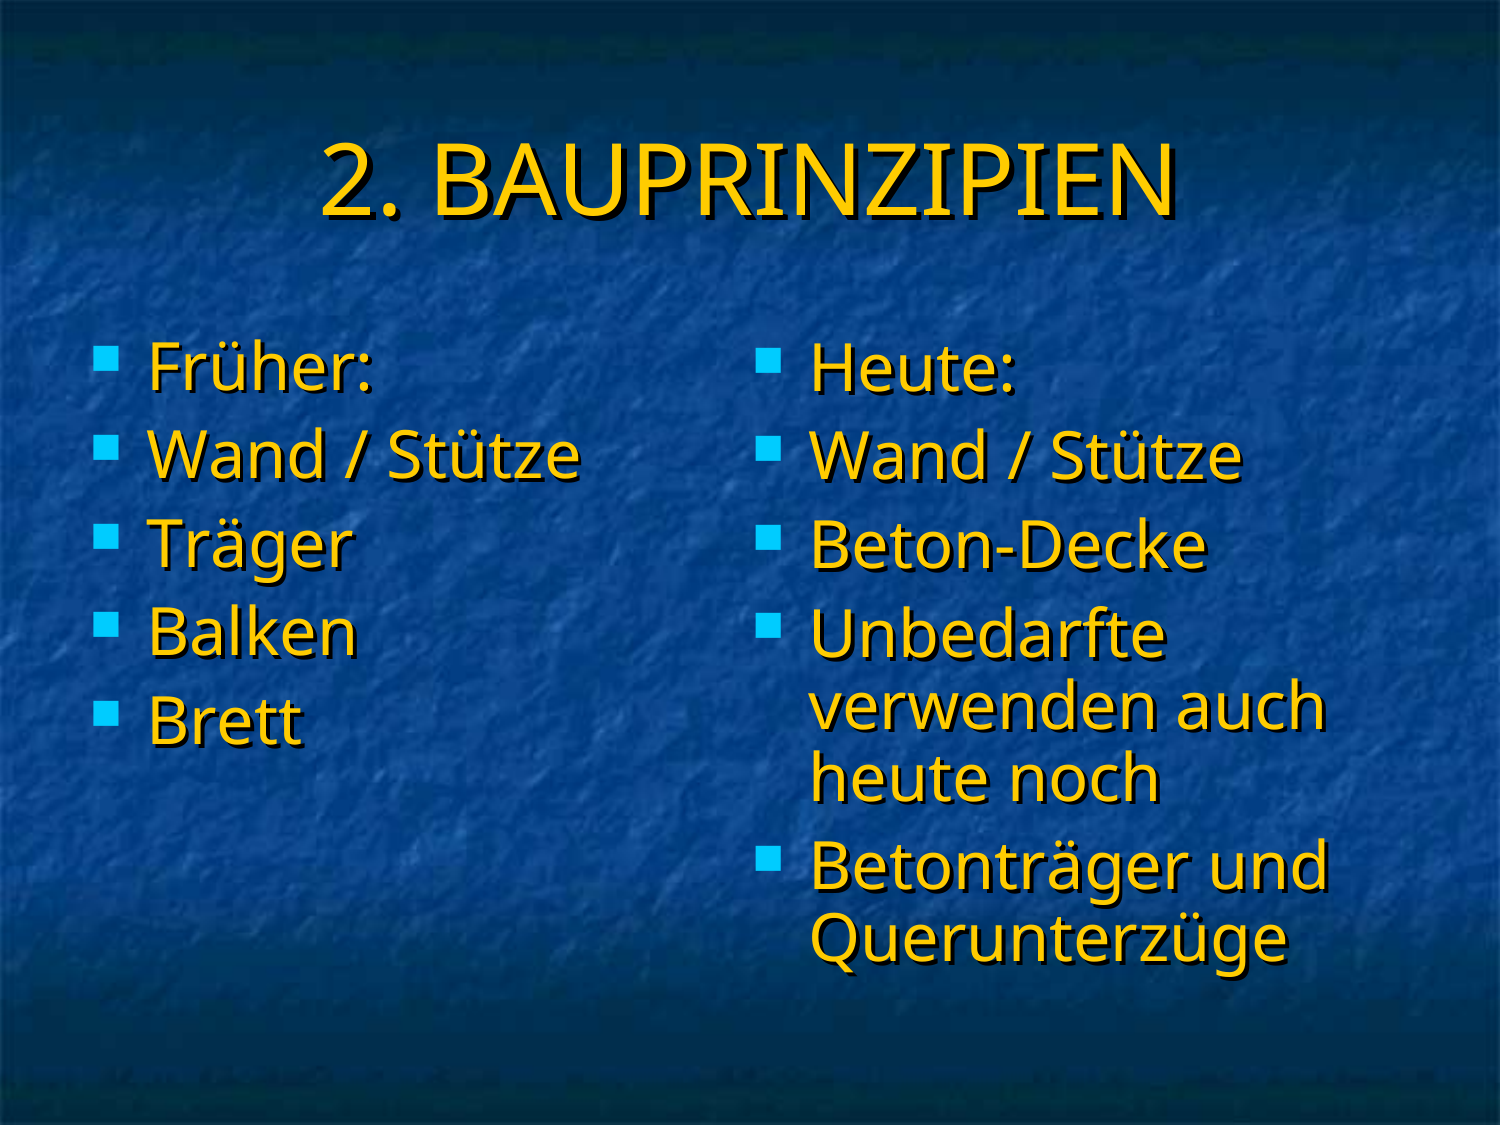

# 2. BAUPRINZIPIEN
Früher:
Wand / Stütze
Träger
Balken
Brett
Heute:
Wand / Stütze
Beton-Decke
Unbedarfte verwenden auch heute noch
Betonträger und Querunterzüge